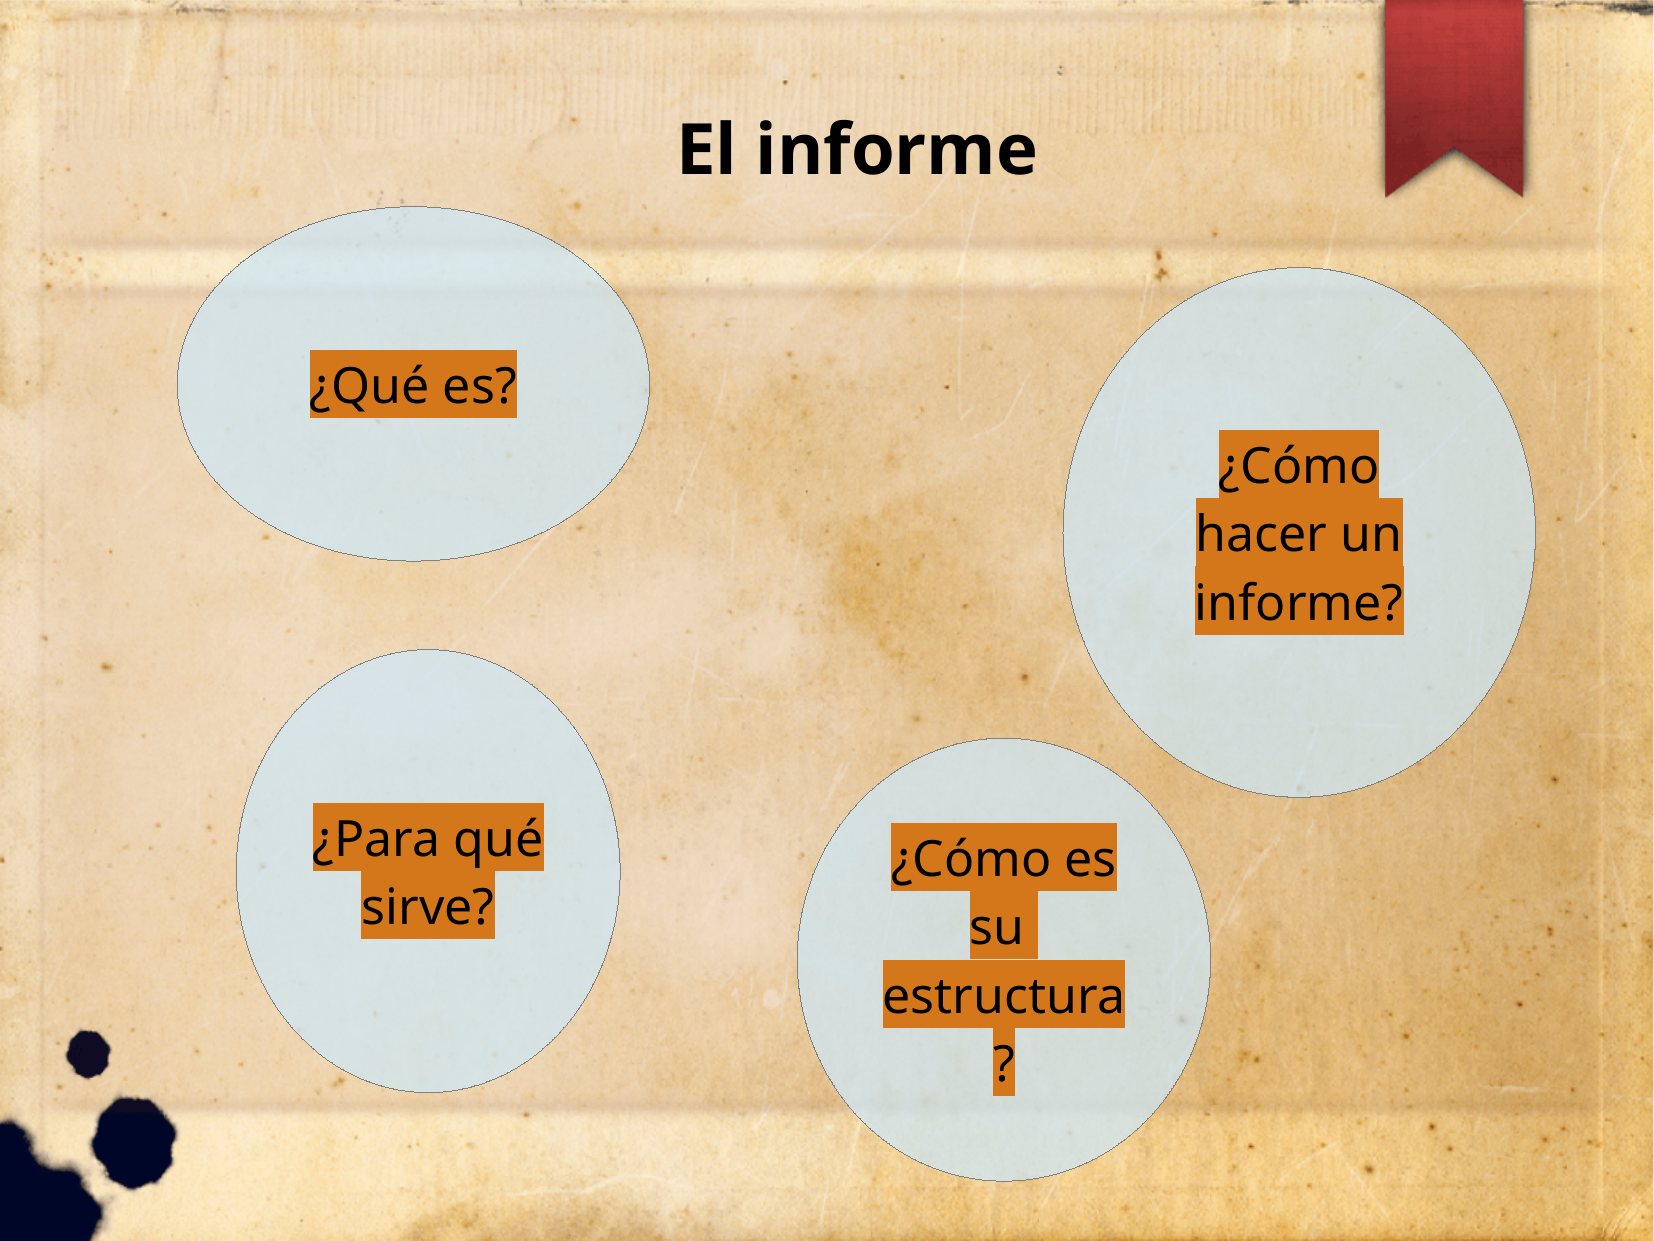

# El informe
¿Qué es?
¿Cómo hacer un informe?
¿Para qué sirve?
¿Cómo es su
estructura?